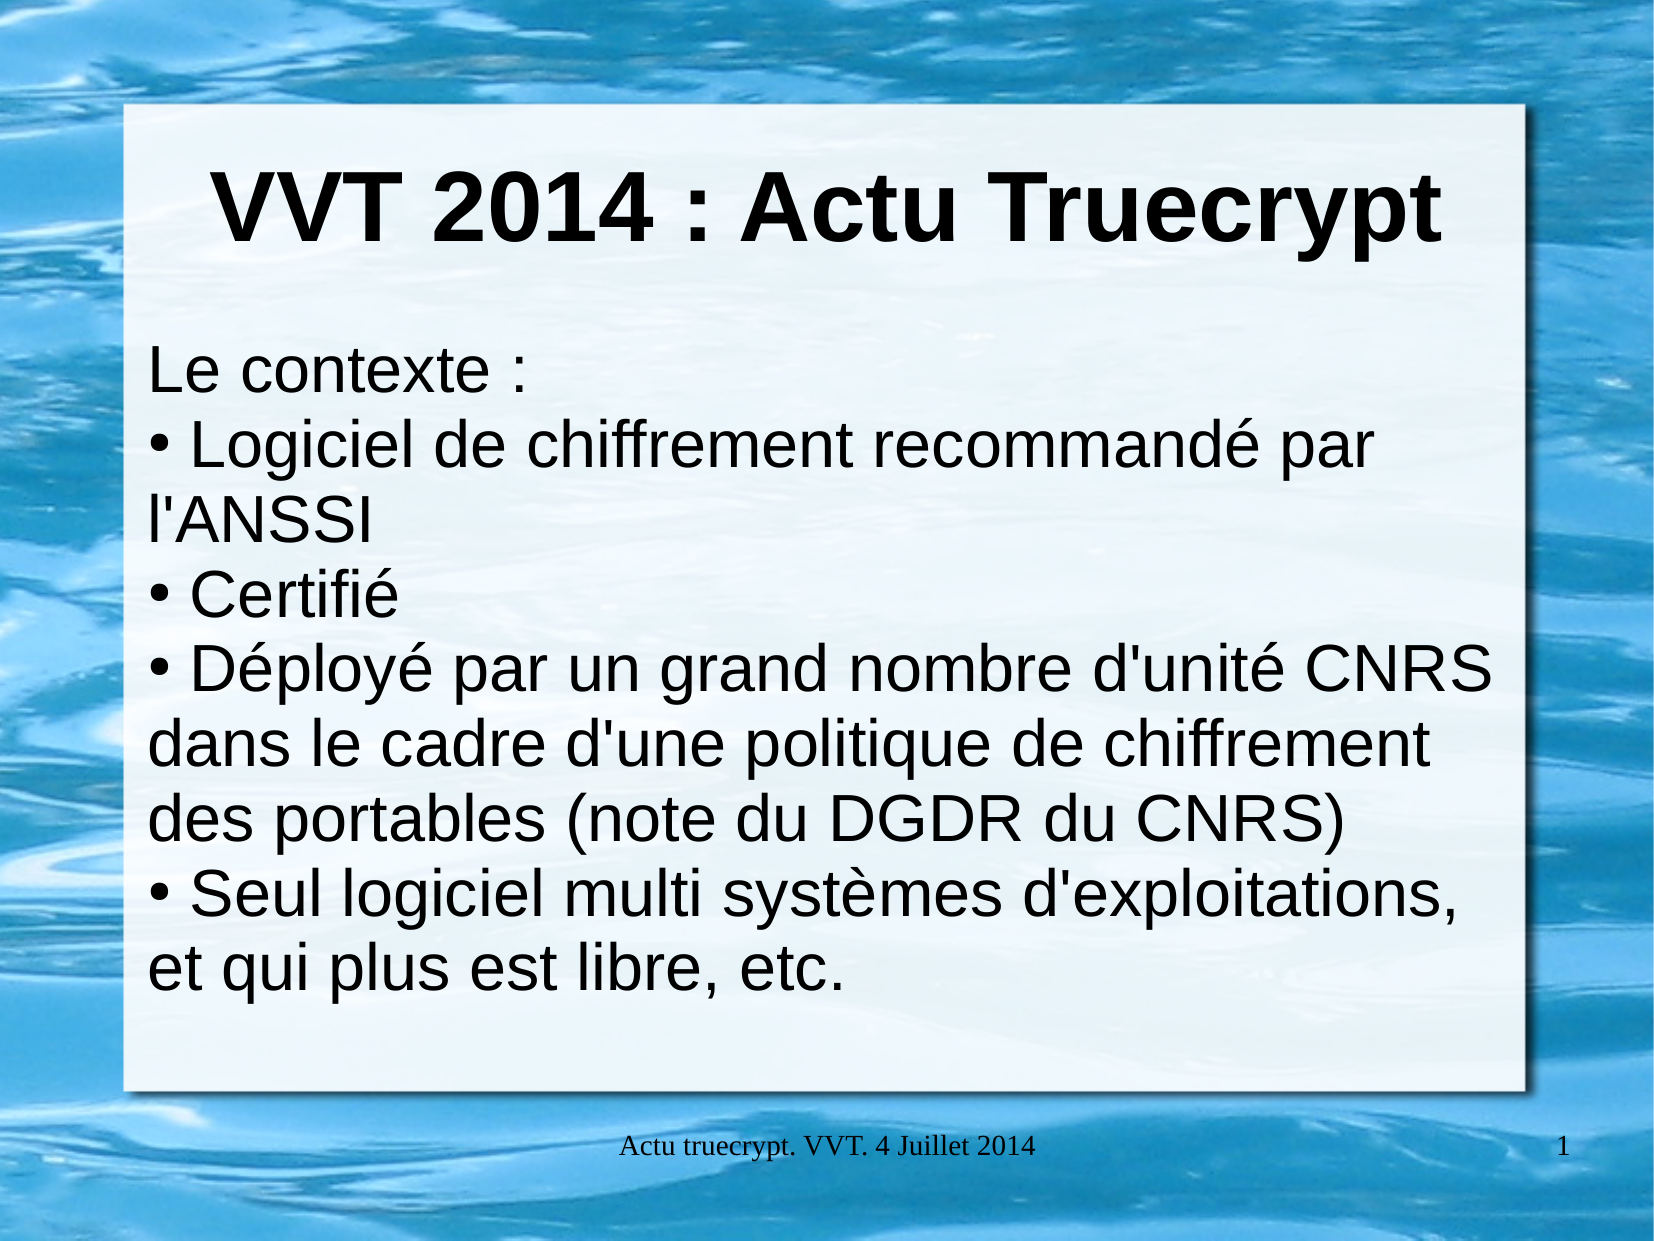

# VVT 2014 : Actu Truecrypt
Le contexte :
 Logiciel de chiffrement recommandé par l'ANSSI
 Certifié
 Déployé par un grand nombre d'unité CNRS dans le cadre d'une politique de chiffrement des portables (note du DGDR du CNRS)
 Seul logiciel multi systèmes d'exploitations, et qui plus est libre, etc.
Actu truecrypt. VVT. 4 Juillet 2014
1